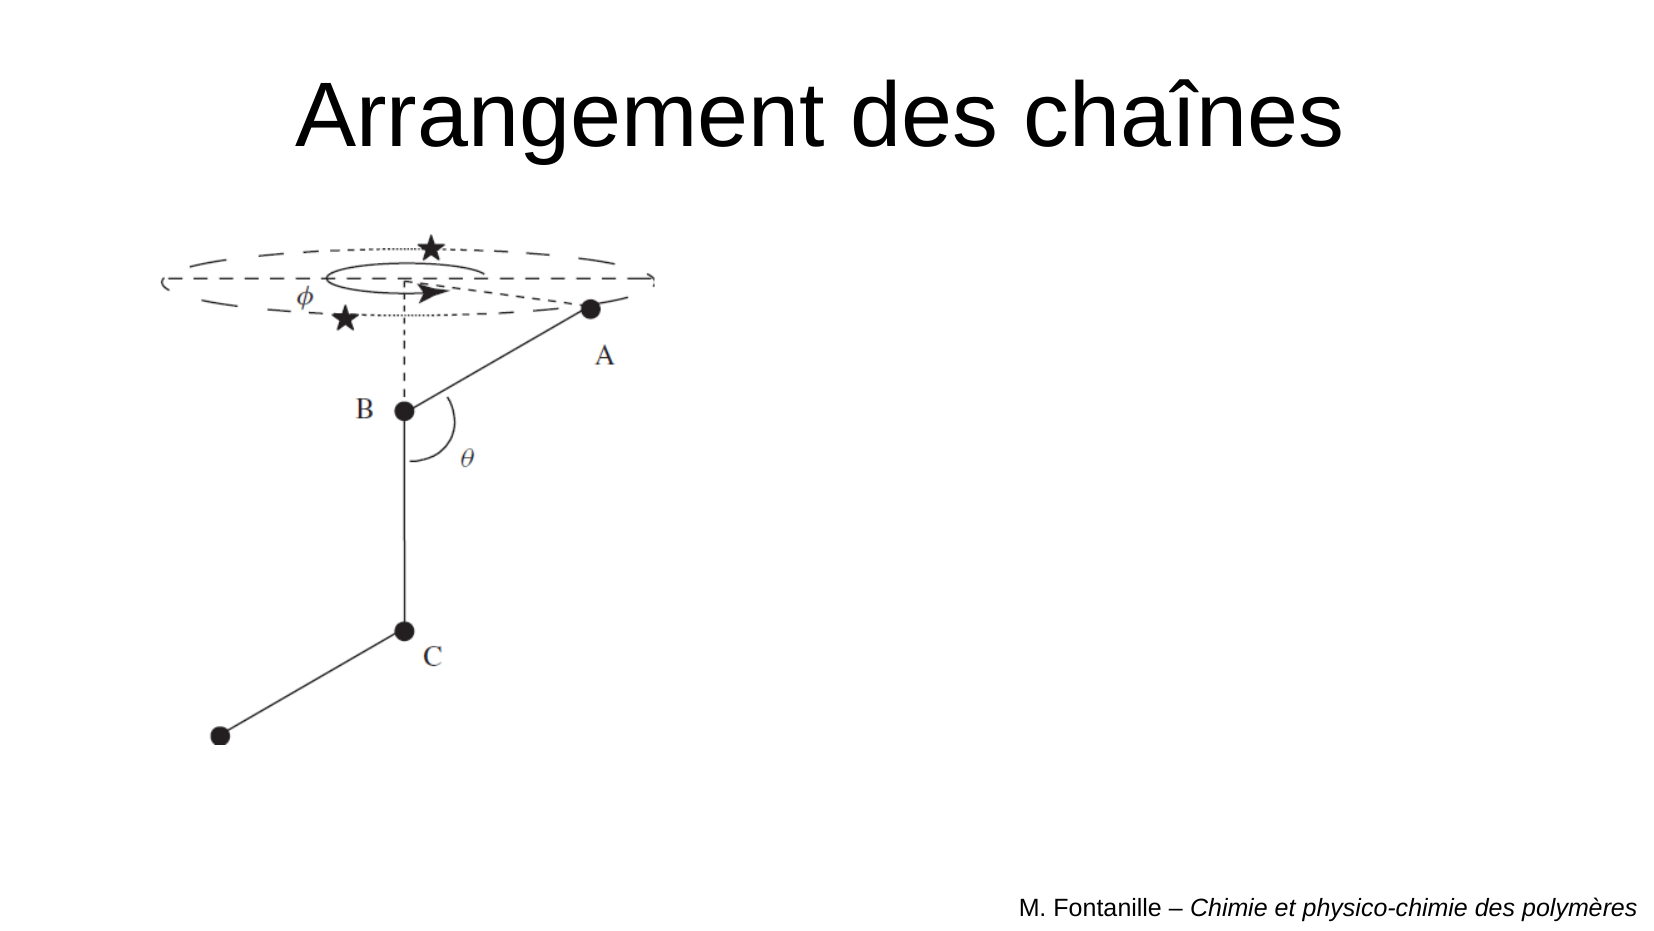

# Arrangement des chaînes
M. Fontanille – Chimie et physico-chimie des polymères